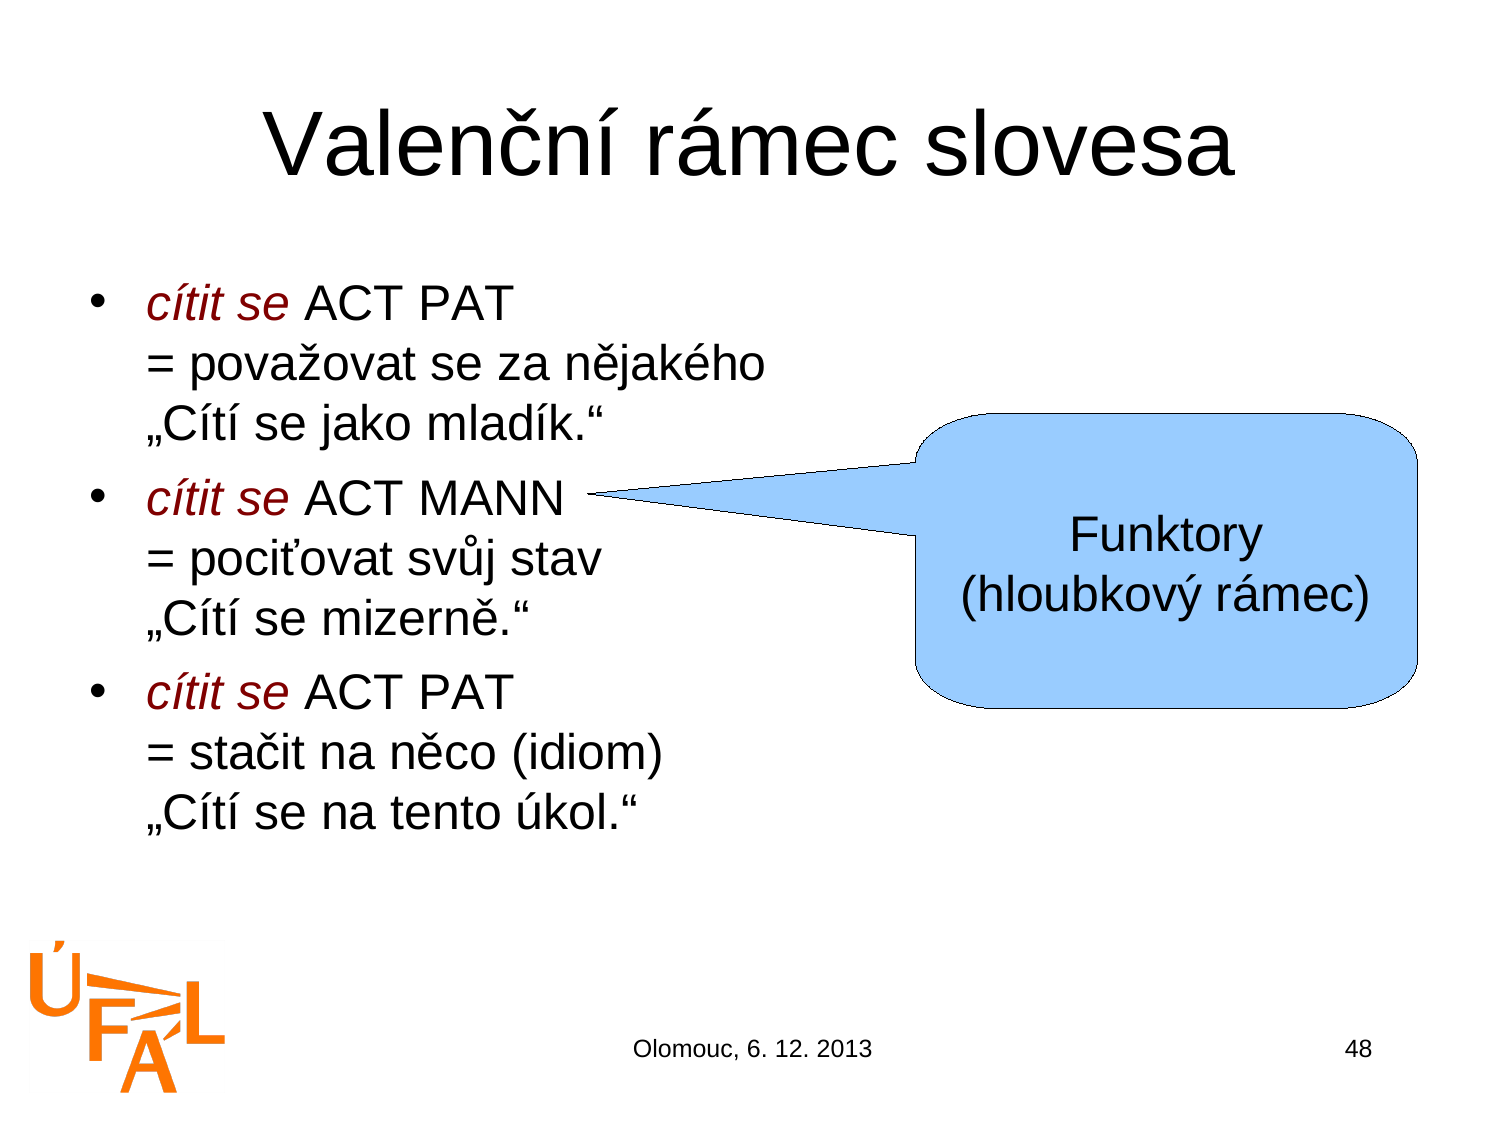

# Valenční rámec slovesa
cítit se ACT PAT
= považovat se za nějakého
„Cítí se jako mladík.“
cítit se ACT MANN
= pociťovat svůj stav
„Cítí se mizerně.“
cítit se ACT PAT
= stačit na něco (idiom)
„Cítí se na tento úkol.“
Funktory
(hloubkový rámec)
Olomouc, 6. 12. 2013
48